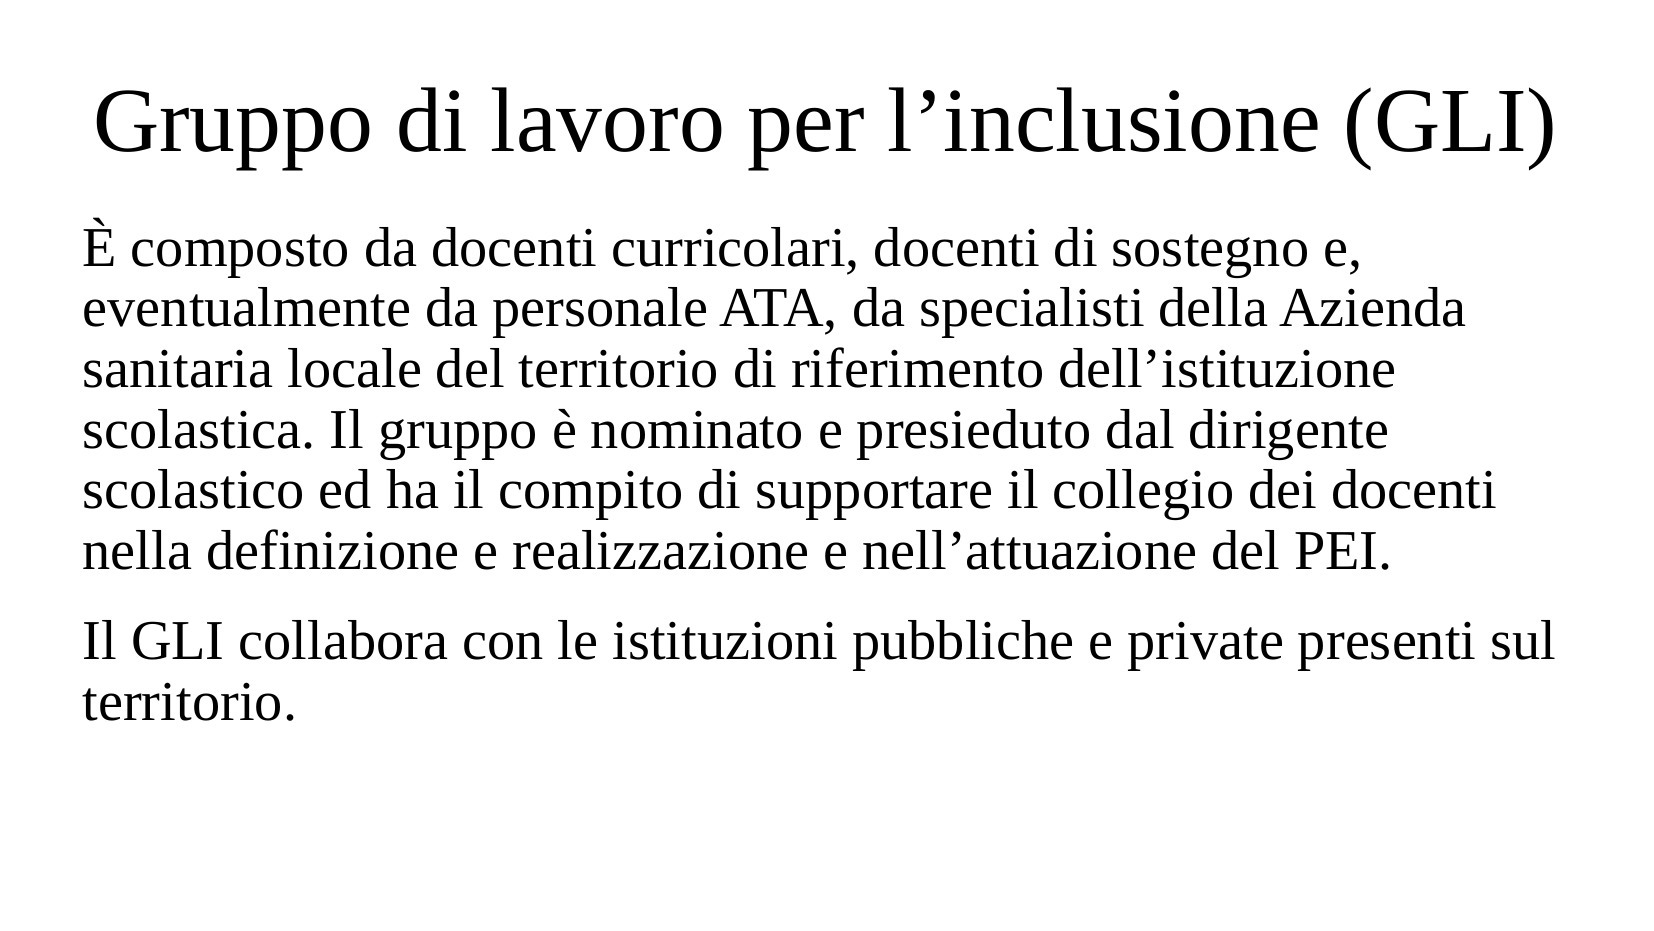

# Gruppo di lavoro per l’inclusione (GLI)
È composto da docenti curricolari, docenti di sostegno e, eventualmente da personale ATA, da specialisti della Azienda sanitaria locale del territorio di riferimento dell’istituzione scolastica. Il gruppo è nominato e presieduto dal dirigente scolastico ed ha il compito di supportare il collegio dei docenti nella definizione e realizzazione e nell’attuazione del PEI.
Il GLI collabora con le istituzioni pubbliche e private presenti sul territorio.